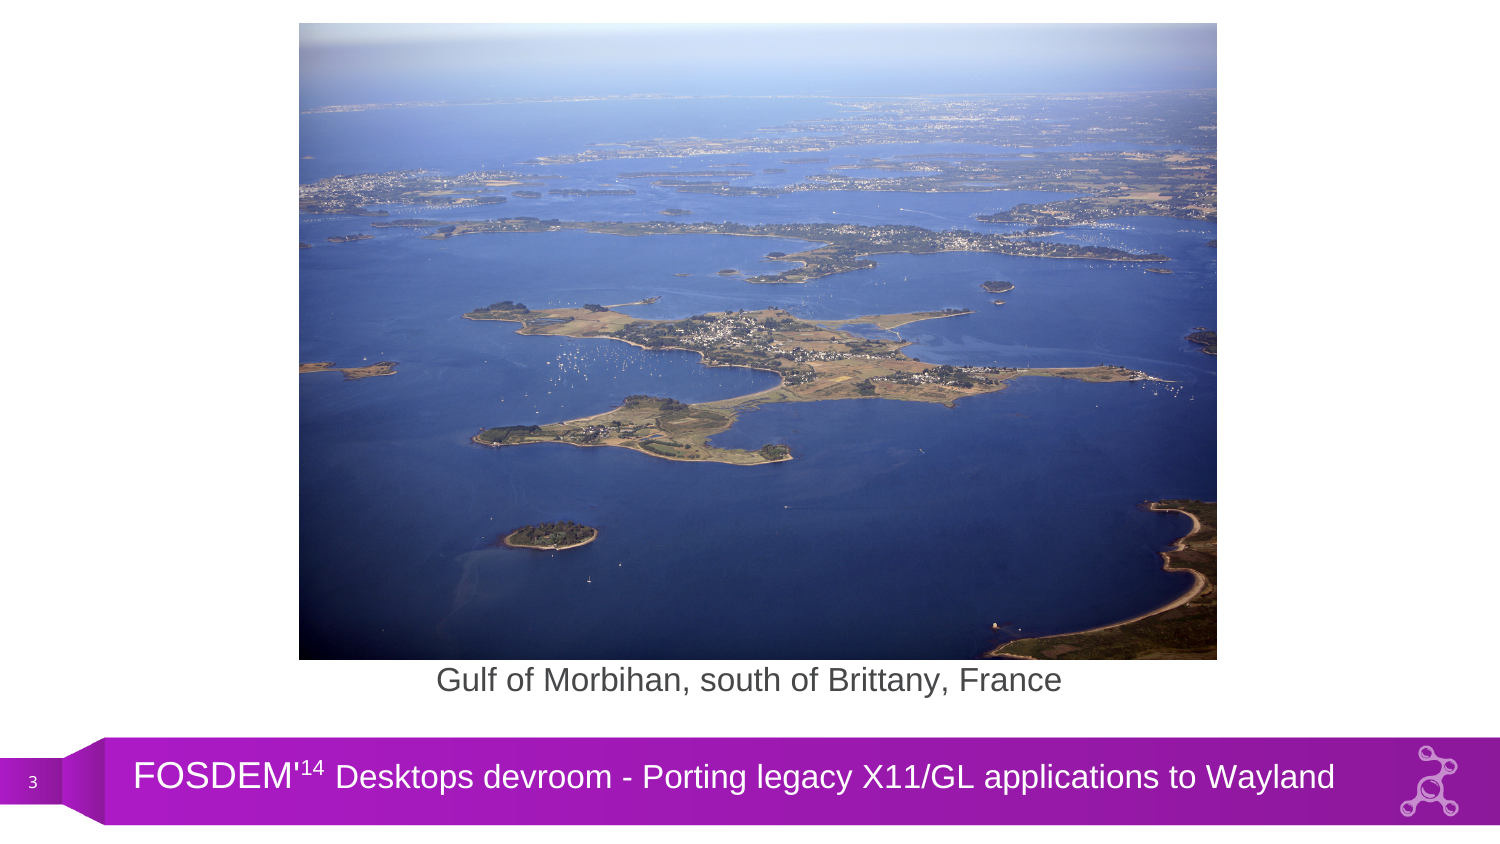

# Gulf of Morbihan, south of Brittany, France